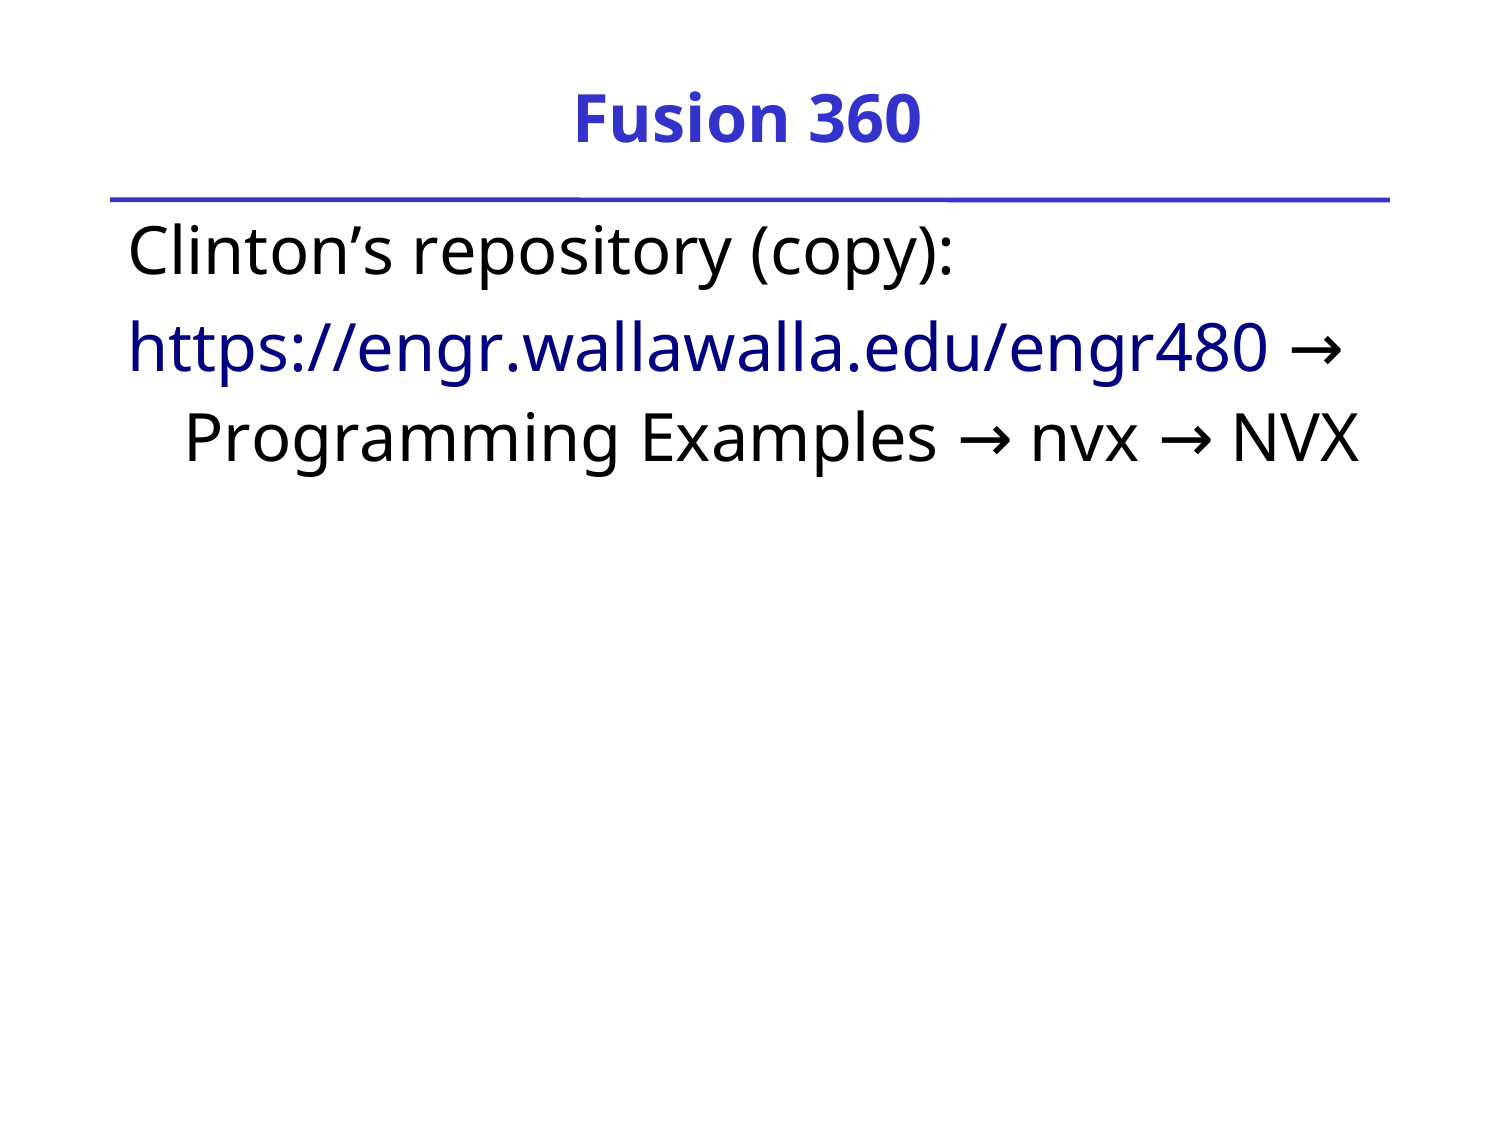

# Fusion 360
Clinton’s repository (copy):
https://engr.wallawalla.edu/engr480 → Programming Examples → nvx → NVX